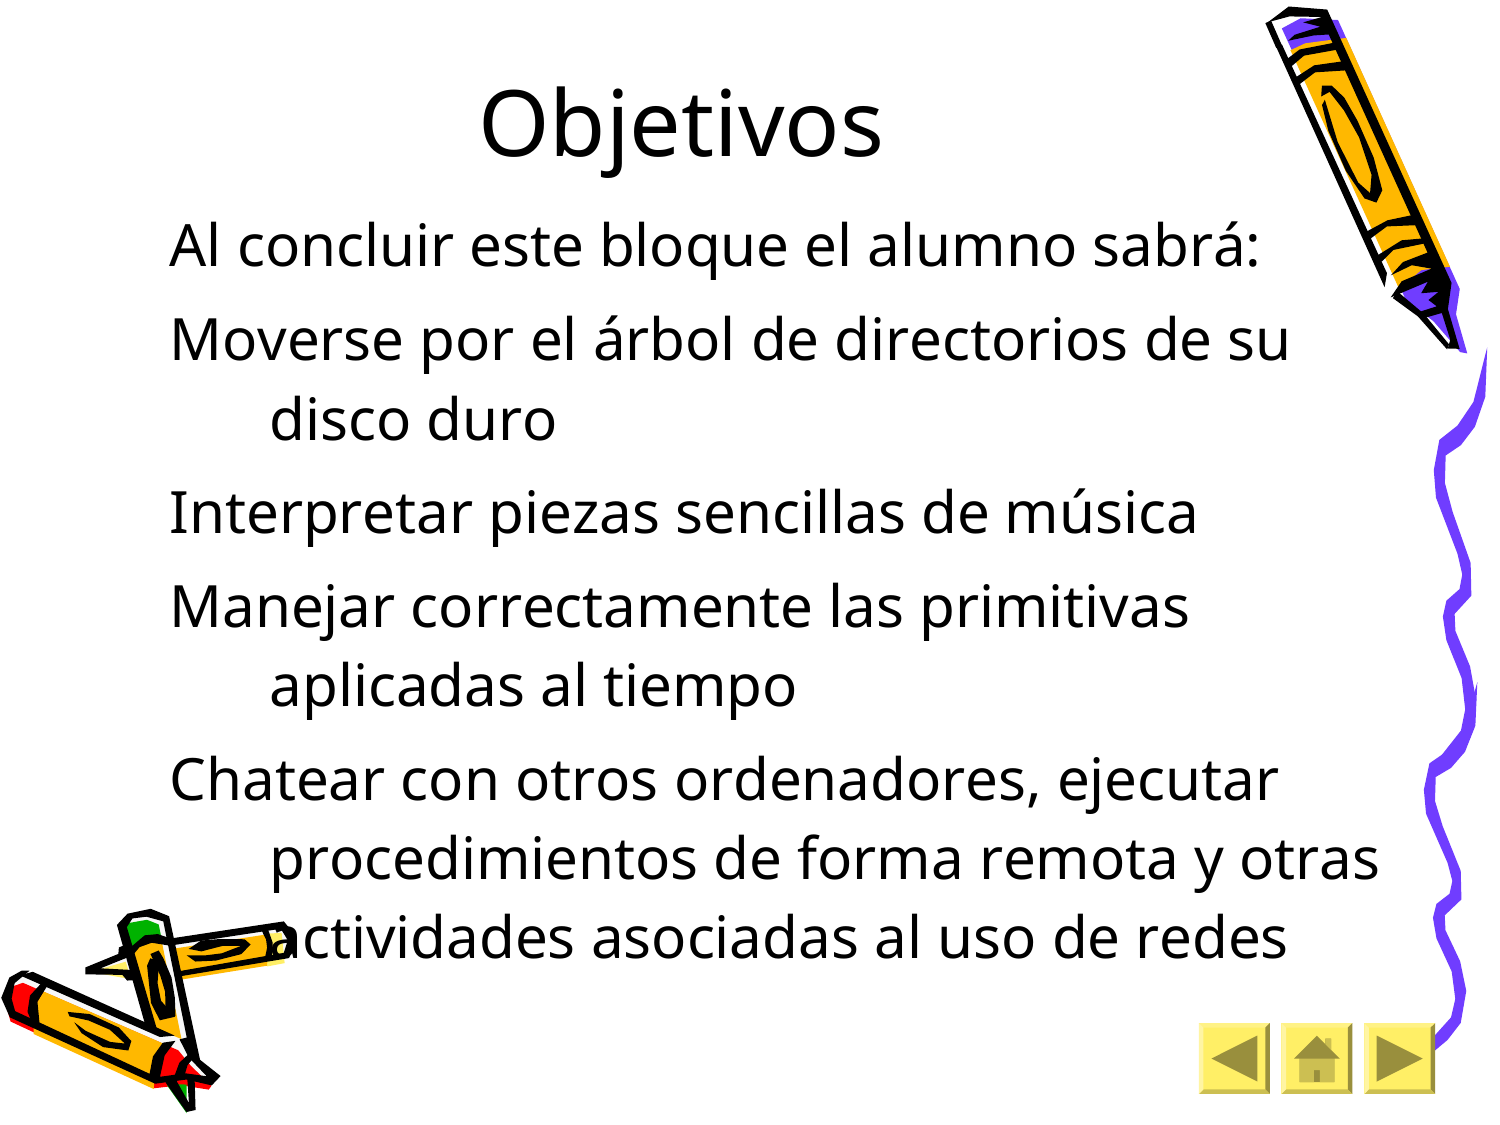

# Objetivos
Al concluir este bloque el alumno sabrá:
Moverse por el árbol de directorios de su disco duro
Interpretar piezas sencillas de música
Manejar correctamente las primitivas aplicadas al tiempo
Chatear con otros ordenadores, ejecutar procedimientos de forma remota y otras actividades asociadas al uso de redes